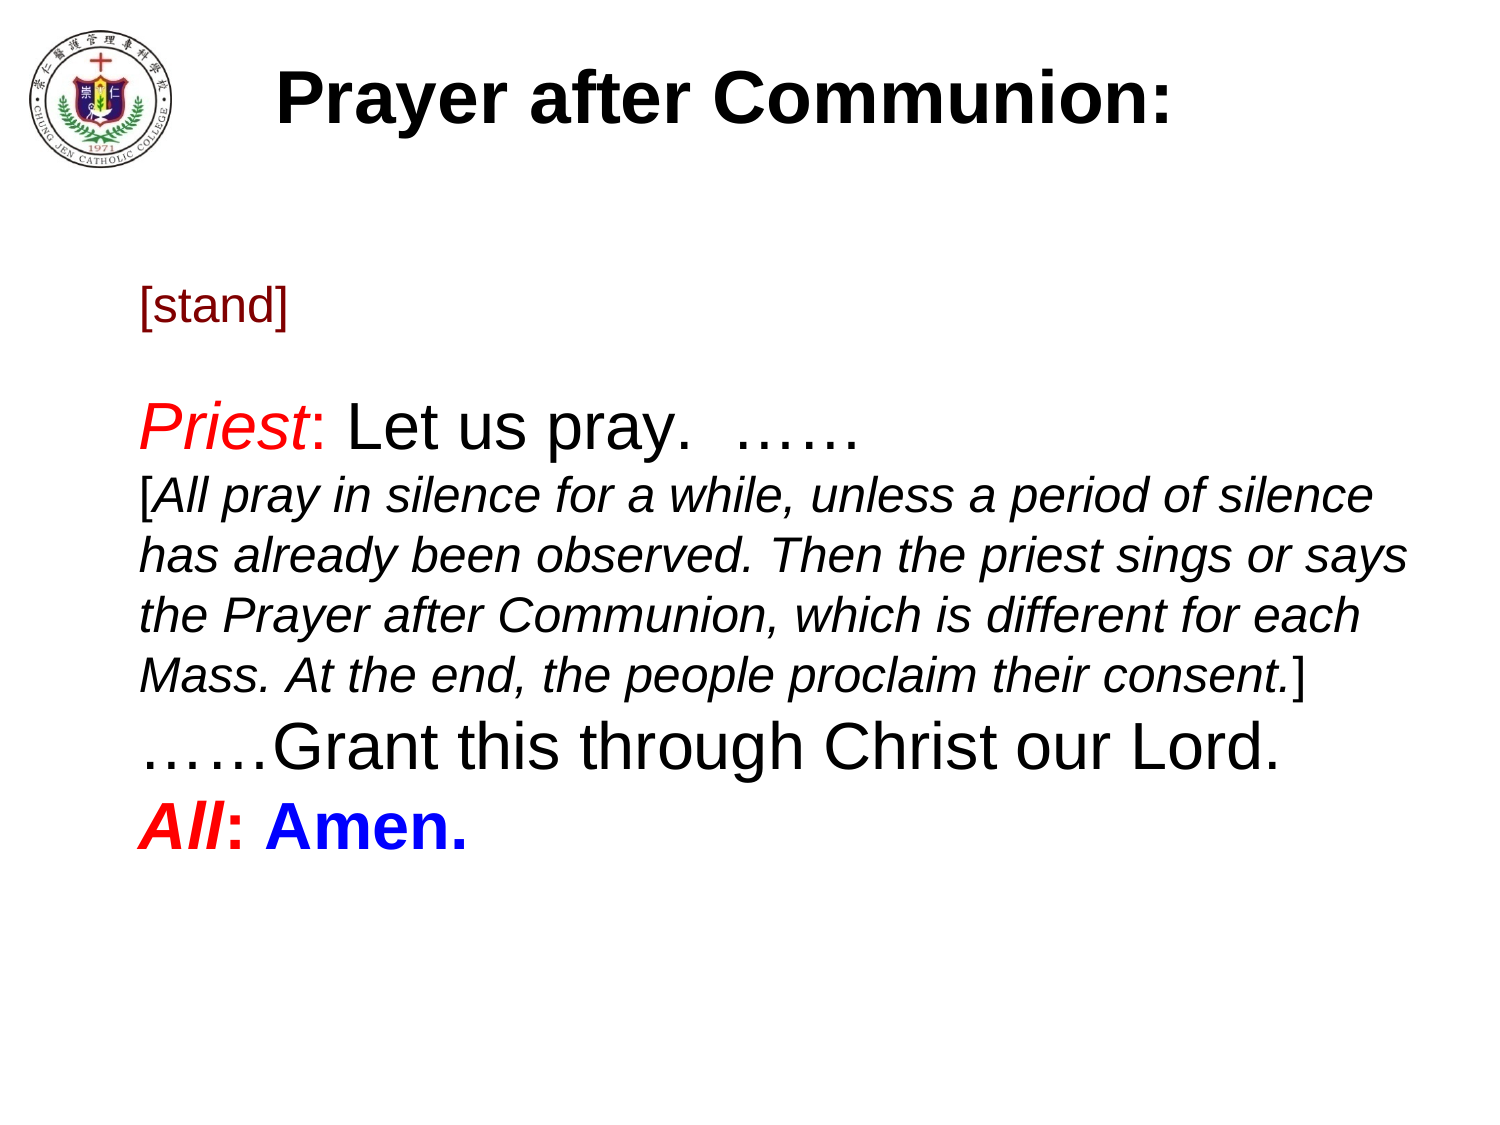

# Prayer after Communion:
[stand]
Priest: Let us pray. ……
[All pray in silence for a while, unless a period of silence has already been observed. Then the priest sings or says the Prayer after Communion, which is different for each Mass. At the end, the people proclaim their consent.]
……Grant this through Christ our Lord.
All: Amen.